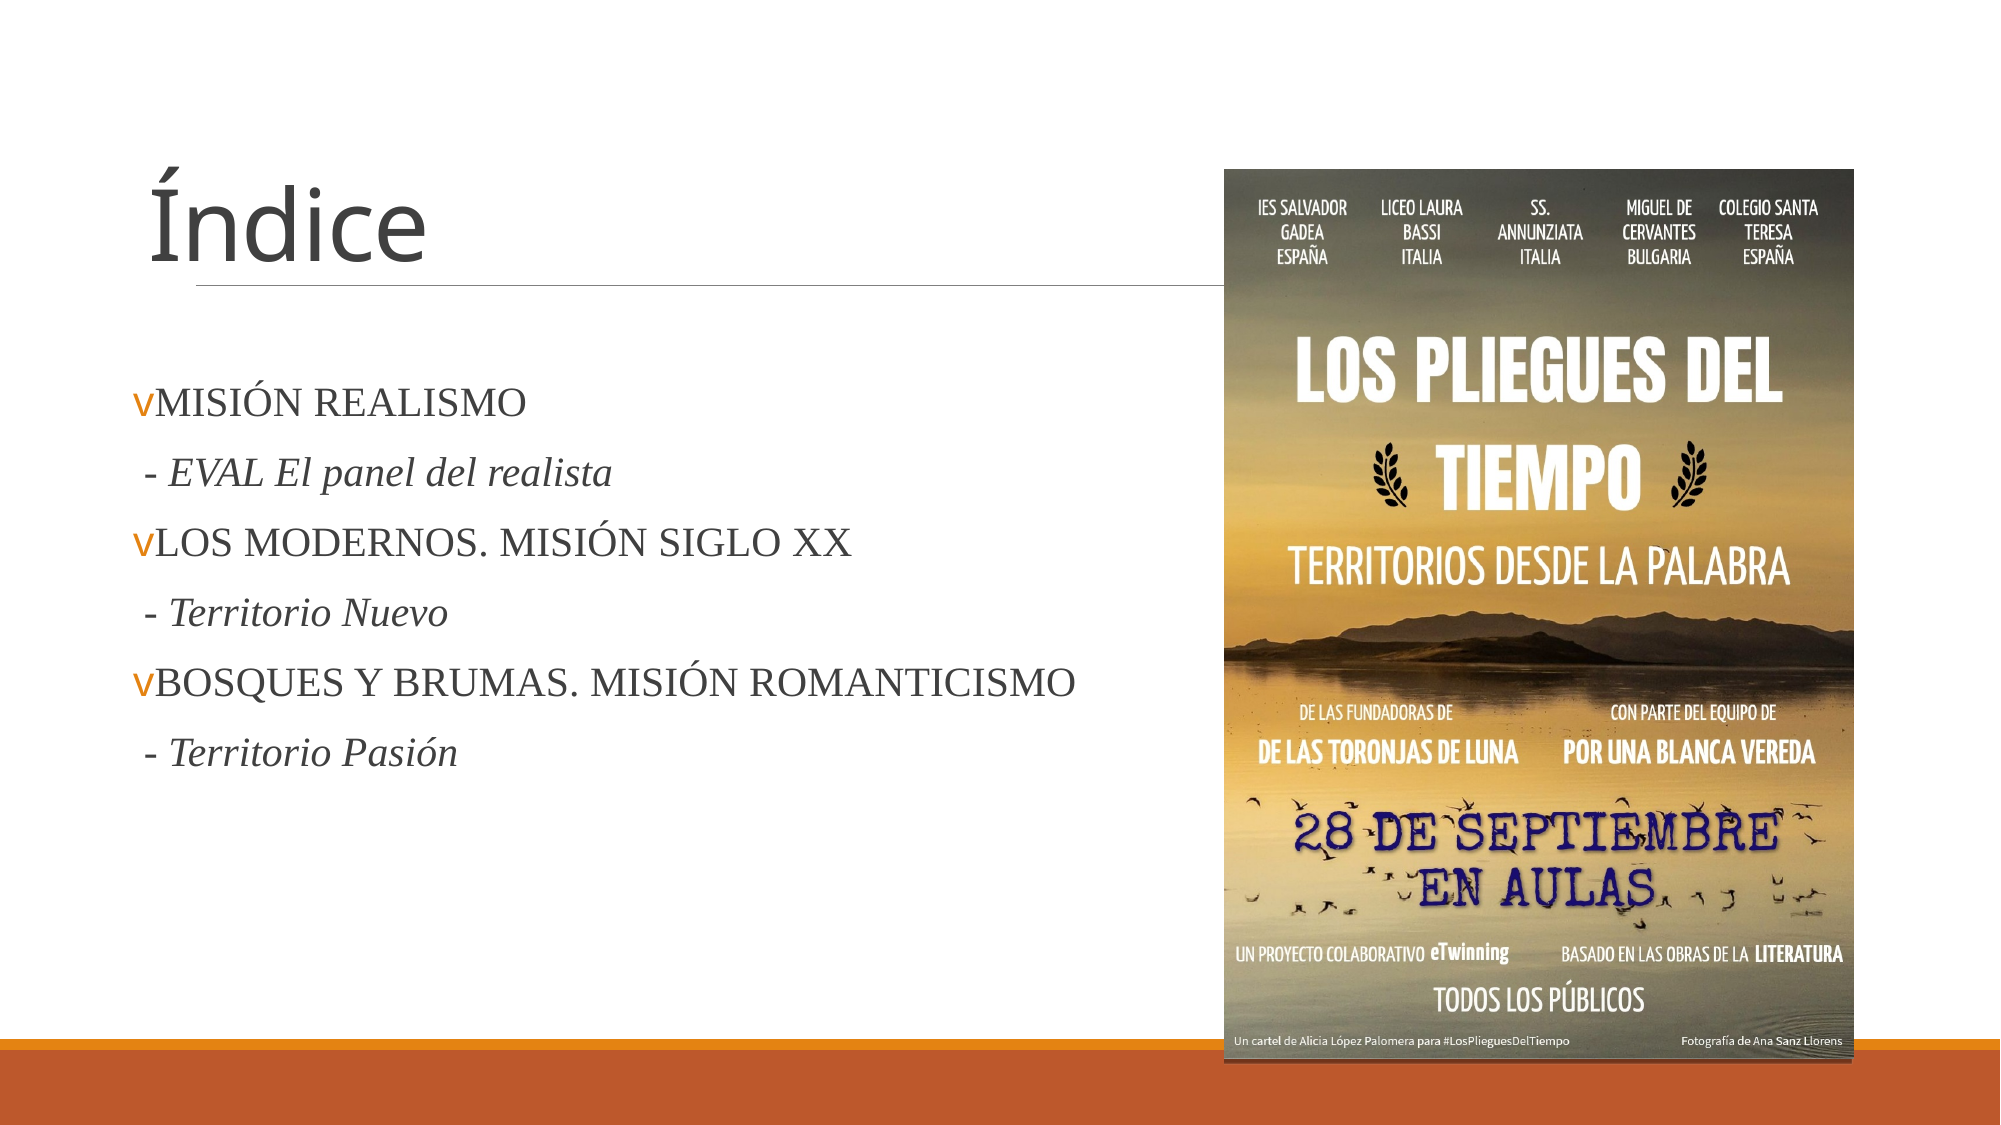

# Índice
MISIÓN REALISMO
 - EVAL El panel del realista
LOS MODERNOS. MISIÓN SIGLO XX
 - Territorio Nuevo
BOSQUES Y BRUMAS. MISIÓN ROMANTICISMO
 - Territorio Pasión